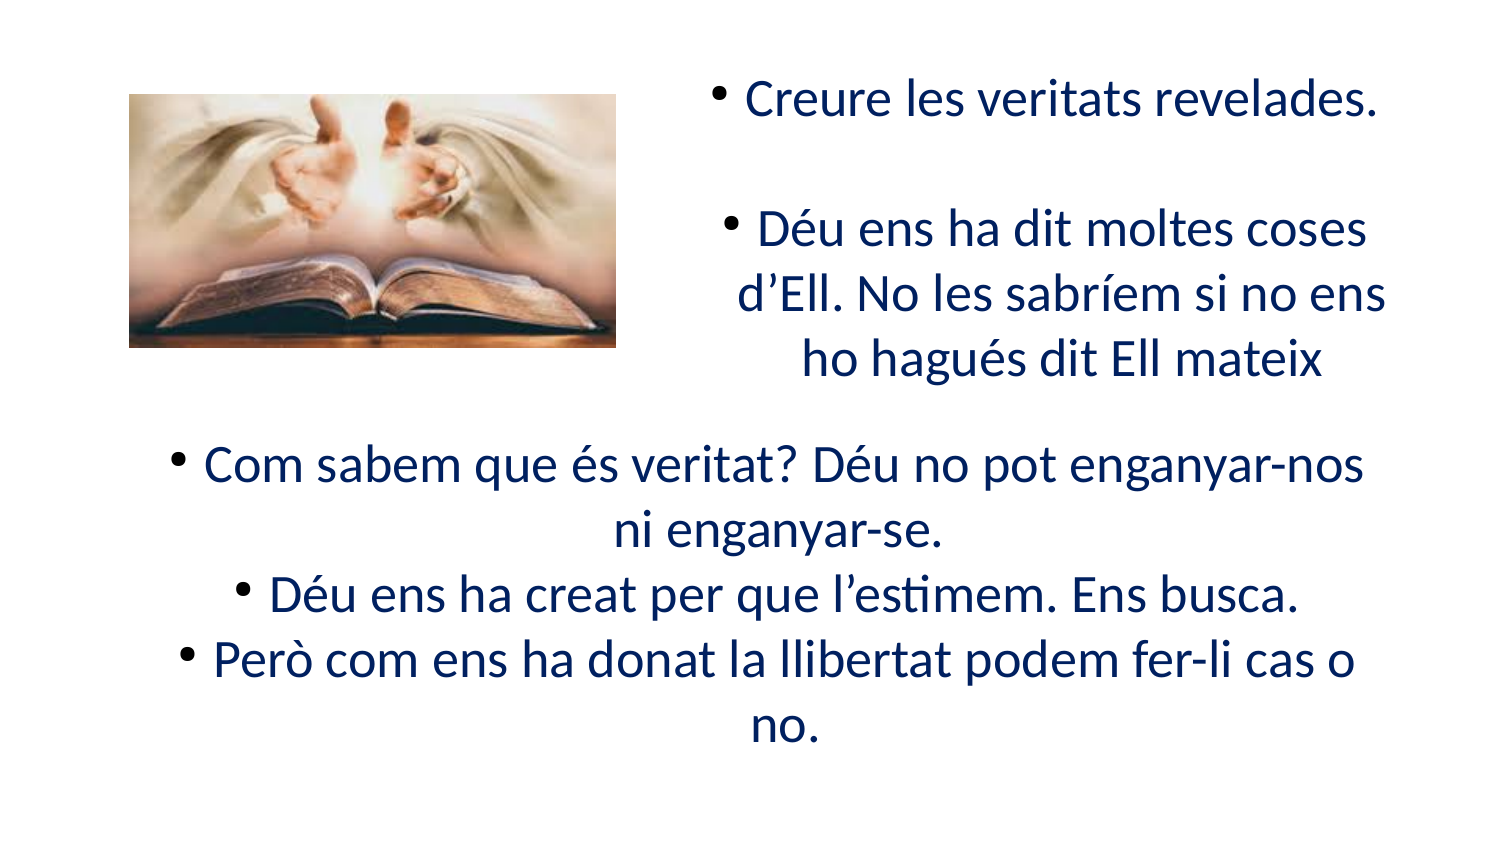

Creure les veritats revelades.
Déu ens ha dit moltes coses d’Ell. No les sabríem si no ens ho hagués dit Ell mateix
Com sabem que és veritat? Déu no pot enganyar-nos ni enganyar-se.
Déu ens ha creat per que l’estimem. Ens busca.
Però com ens ha donat la llibertat podem fer-li cas o no.